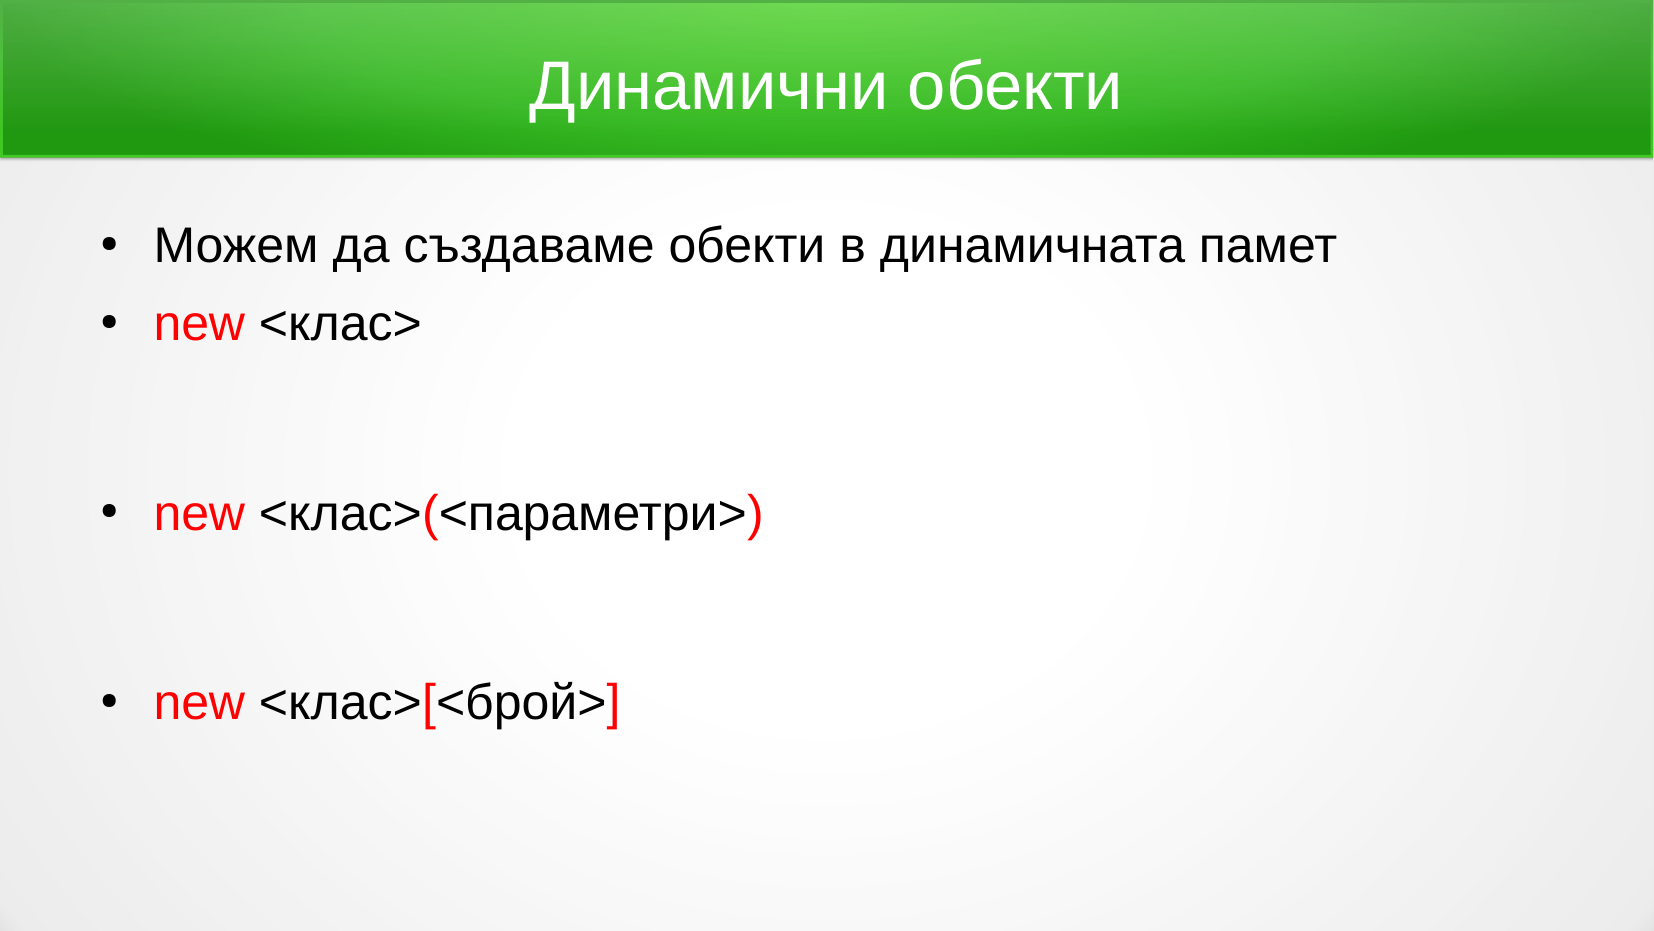

# Динамични обекти
Можем да създаваме обекти в динамичната памет
new <клас>
new <клас>(<параметри>)
new <клас>[<брой>]